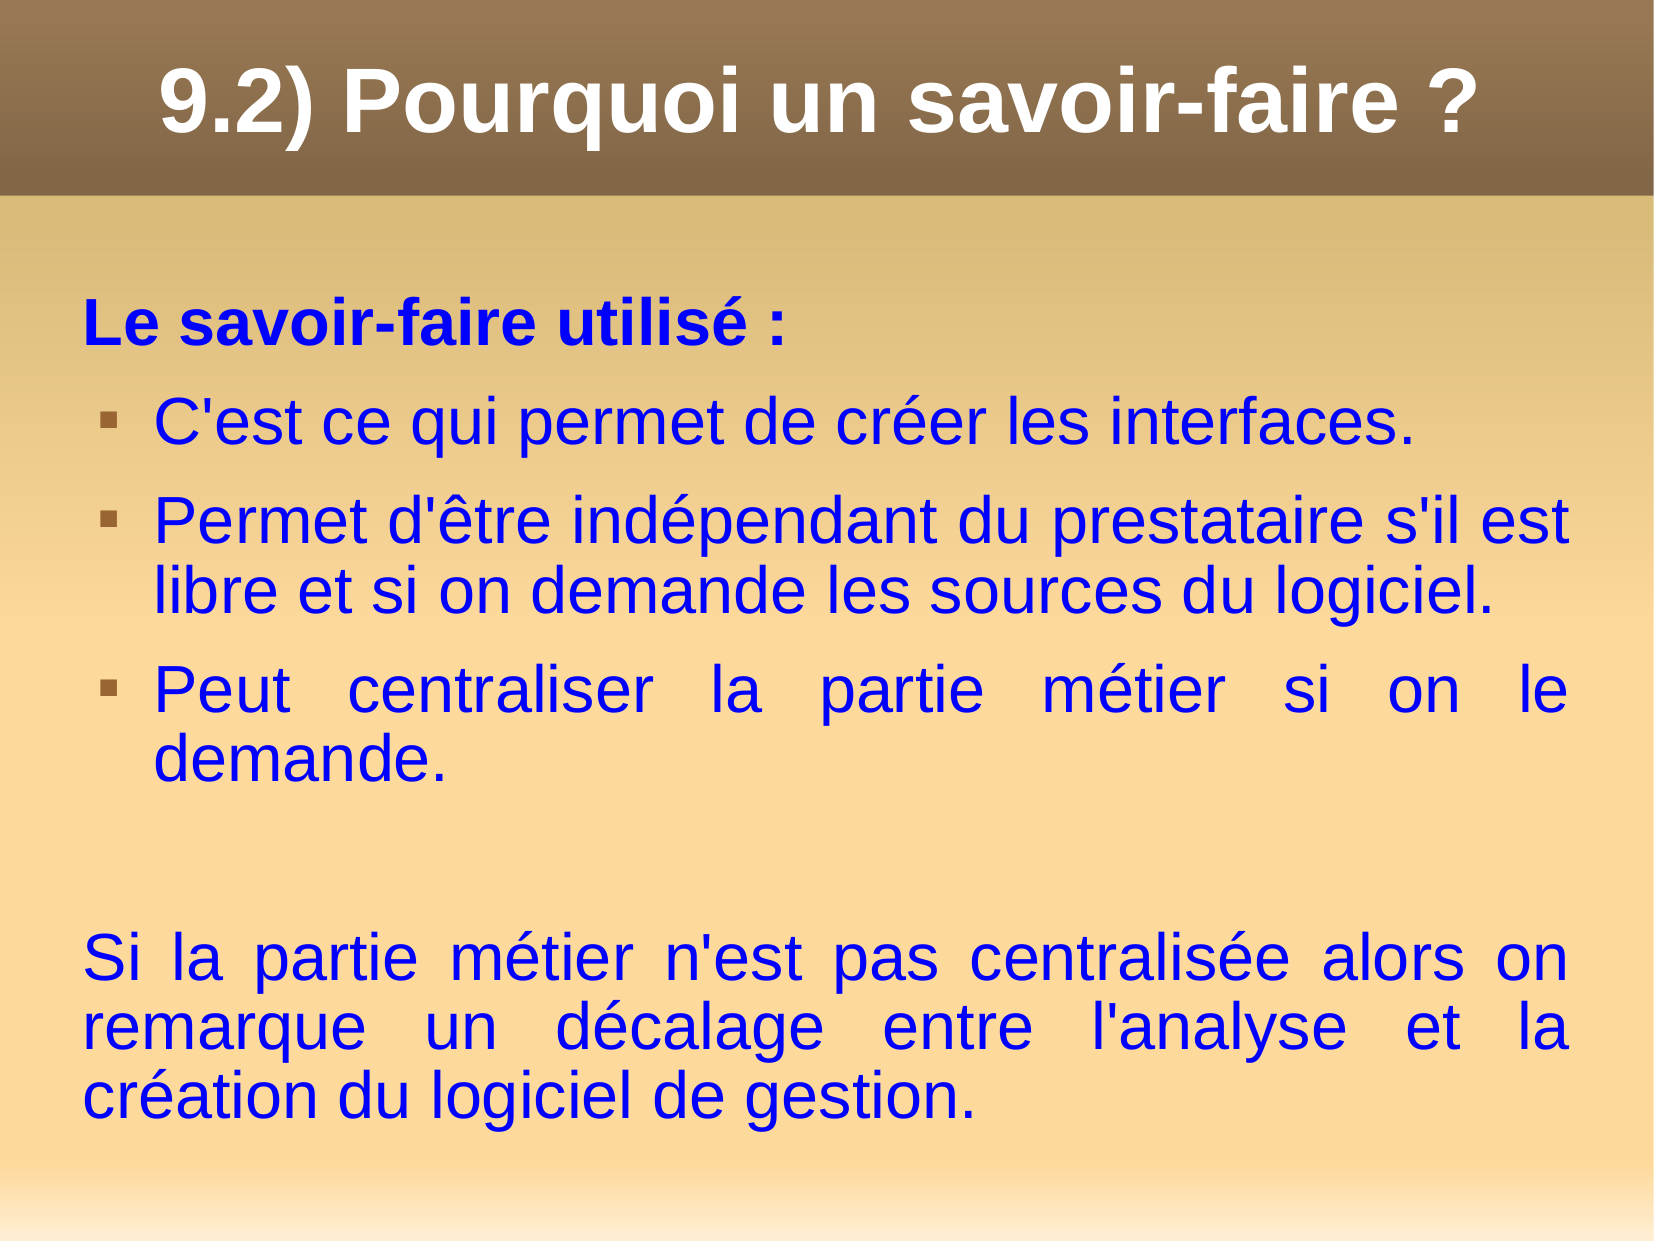

# 9.2) Pourquoi un savoir-faire ?
Le savoir-faire utilisé :
C'est ce qui permet de créer les interfaces.
Permet d'être indépendant du prestataire s'il est libre et si on demande les sources du logiciel.
Peut centraliser la partie métier si on le demande.
Si la partie métier n'est pas centralisée alors on remarque un décalage entre l'analyse et la création du logiciel de gestion.